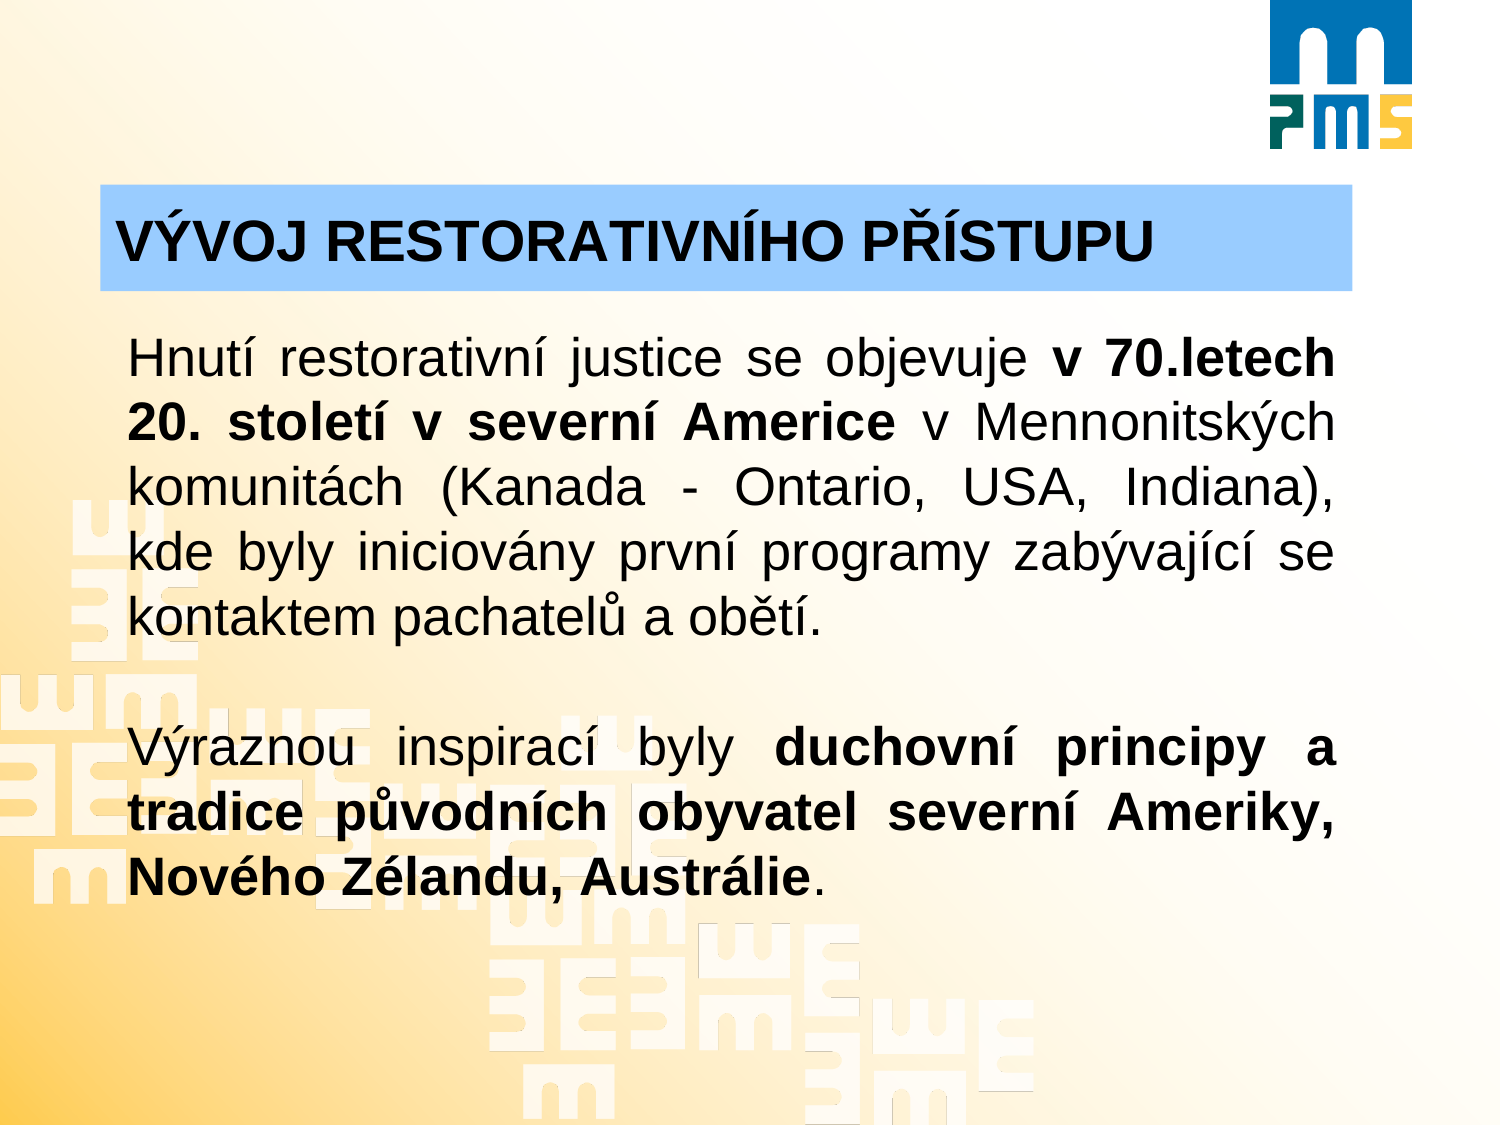

# VÝVOJ RESTORATIVNÍHO PŘÍSTUPU
Hnutí restorativní justice se objevuje v 70.letech 20. století v severní Americe v Mennonitských komunitách (Kanada - Ontario, USA, Indiana), kde byly iniciovány první programy zabývající se kontaktem pachatelů a obětí.
Výraznou inspirací byly duchovní principy a tradice původních obyvatel severní Ameriky, Nového Zélandu, Austrálie.